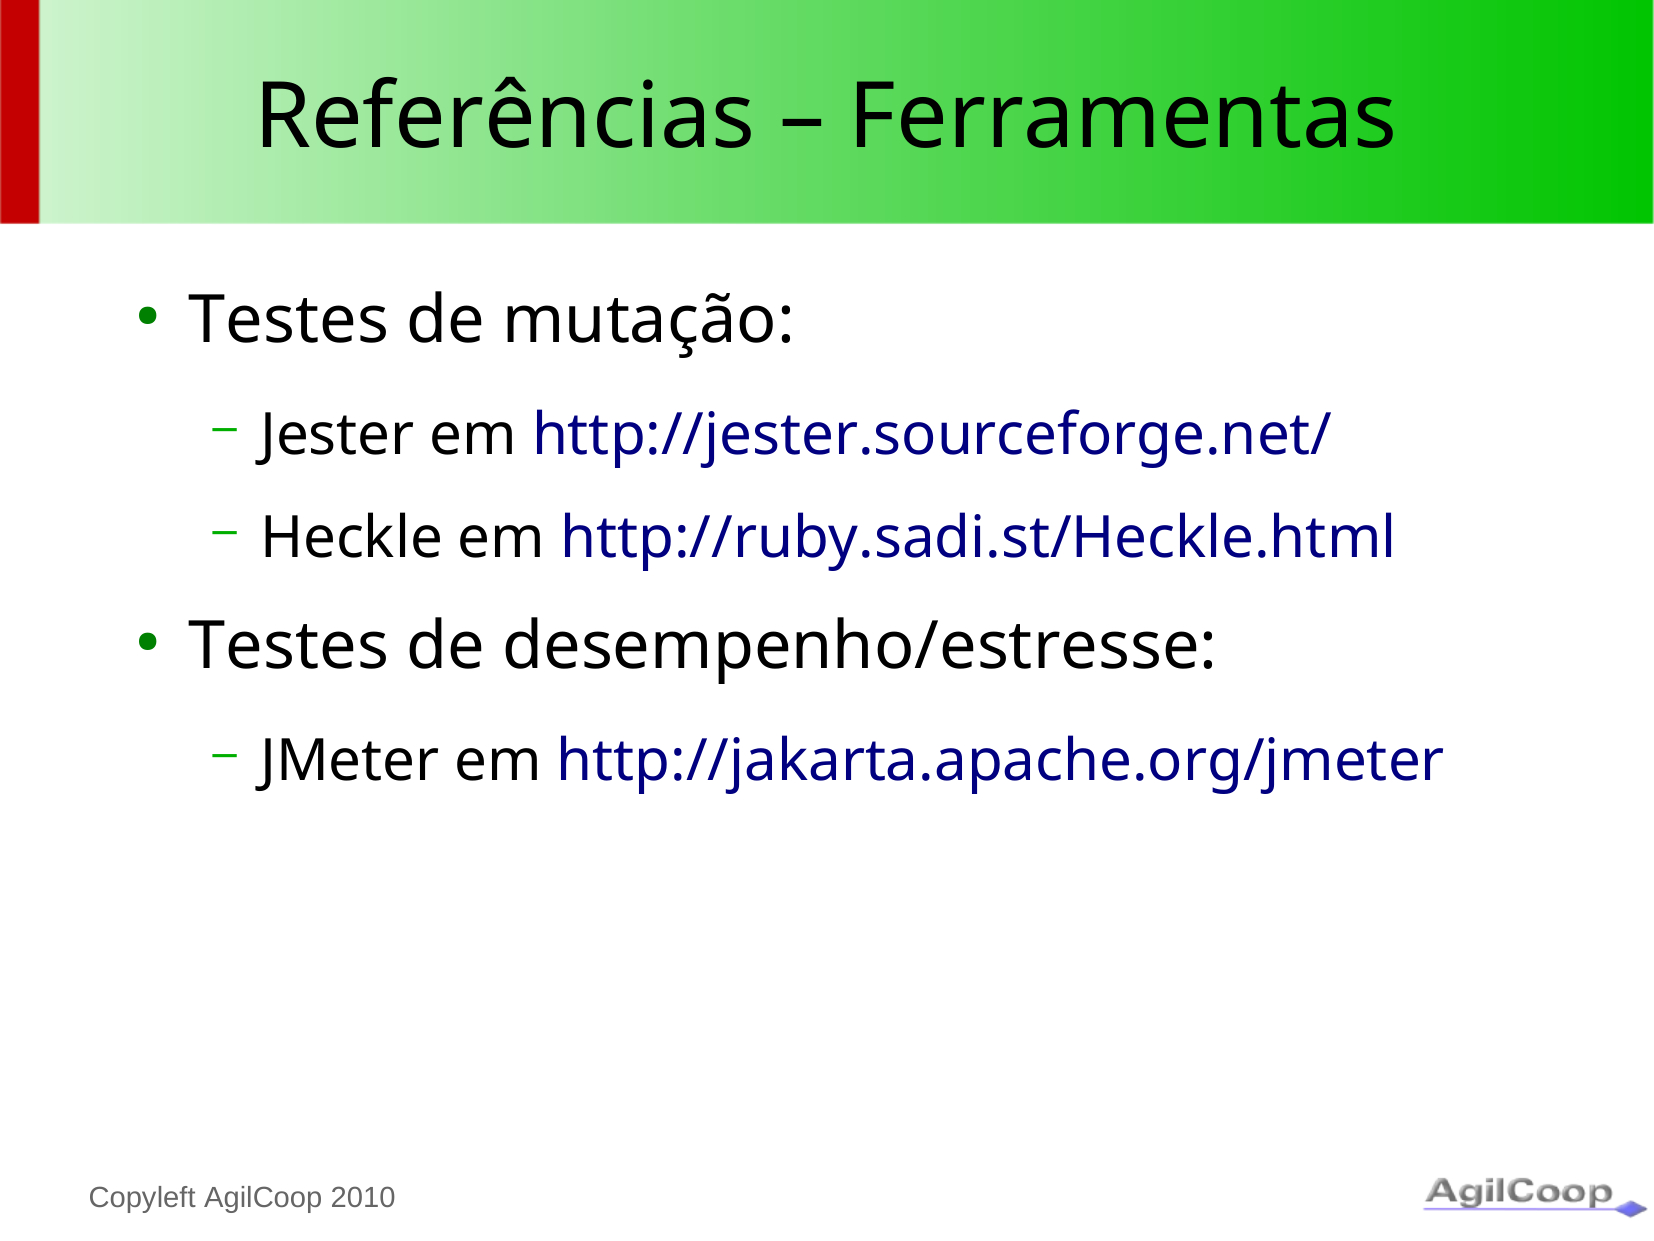

# Referências – Ferramentas
Testes de mutação:
Jester em http://jester.sourceforge.net/
Heckle em http://ruby.sadi.st/Heckle.html
Testes de desempenho/estresse:
JMeter em http://jakarta.apache.org/jmeter
Copyleft AgilCoop 2010